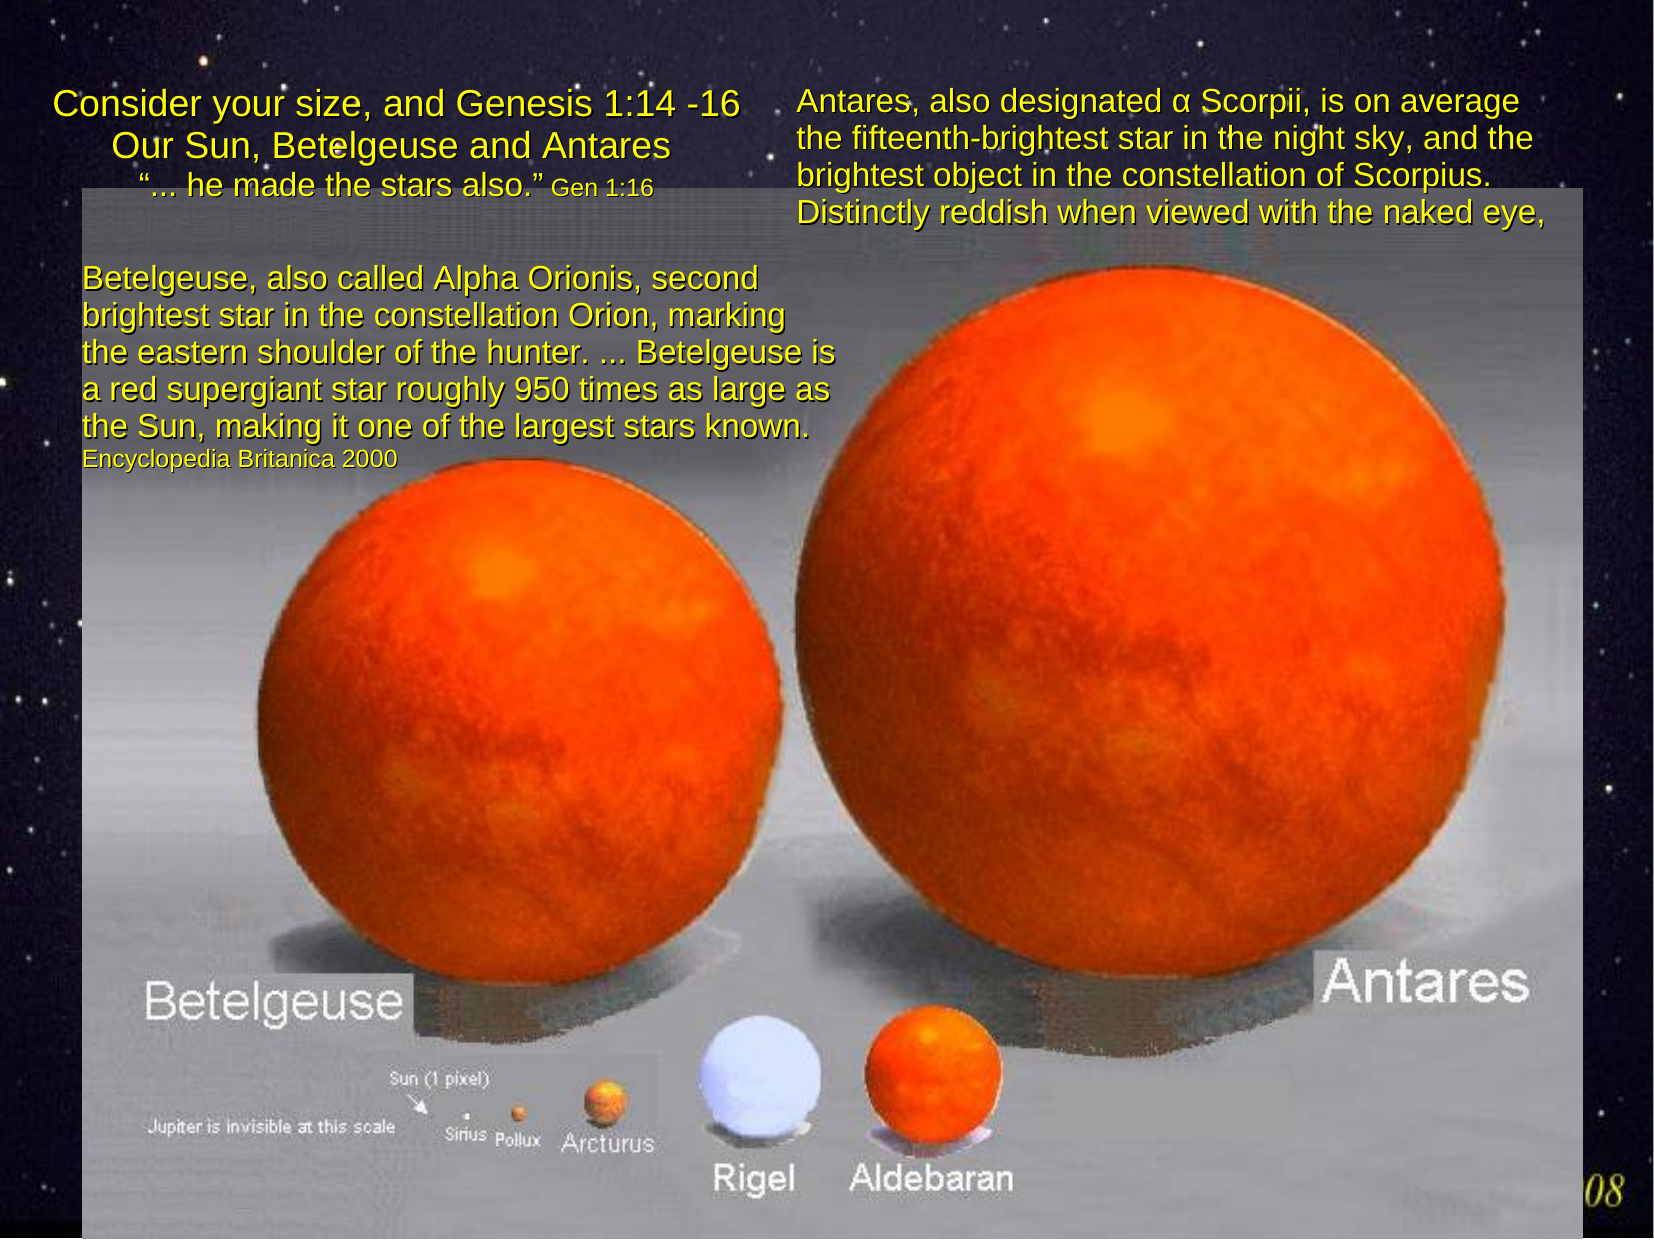

Consider your size, and Genesis 1:14 -16
Our Sun, Betelgeuse and Antares
“... he made the stars also.” Gen 1:16
Antares, also designated α Scorpii, is on average the fifteenth-brightest star in the night sky, and the brightest object in the constellation of Scorpius. Distinctly reddish when viewed with the naked eye,
Betelgeuse, also called Alpha Orionis, second brightest star in the constellation Orion, marking the eastern shoulder of the hunter. ... Betelgeuse is a red supergiant star roughly 950 times as large as the Sun, making it one of the largest stars known.
Encyclopedia Britanica 2000